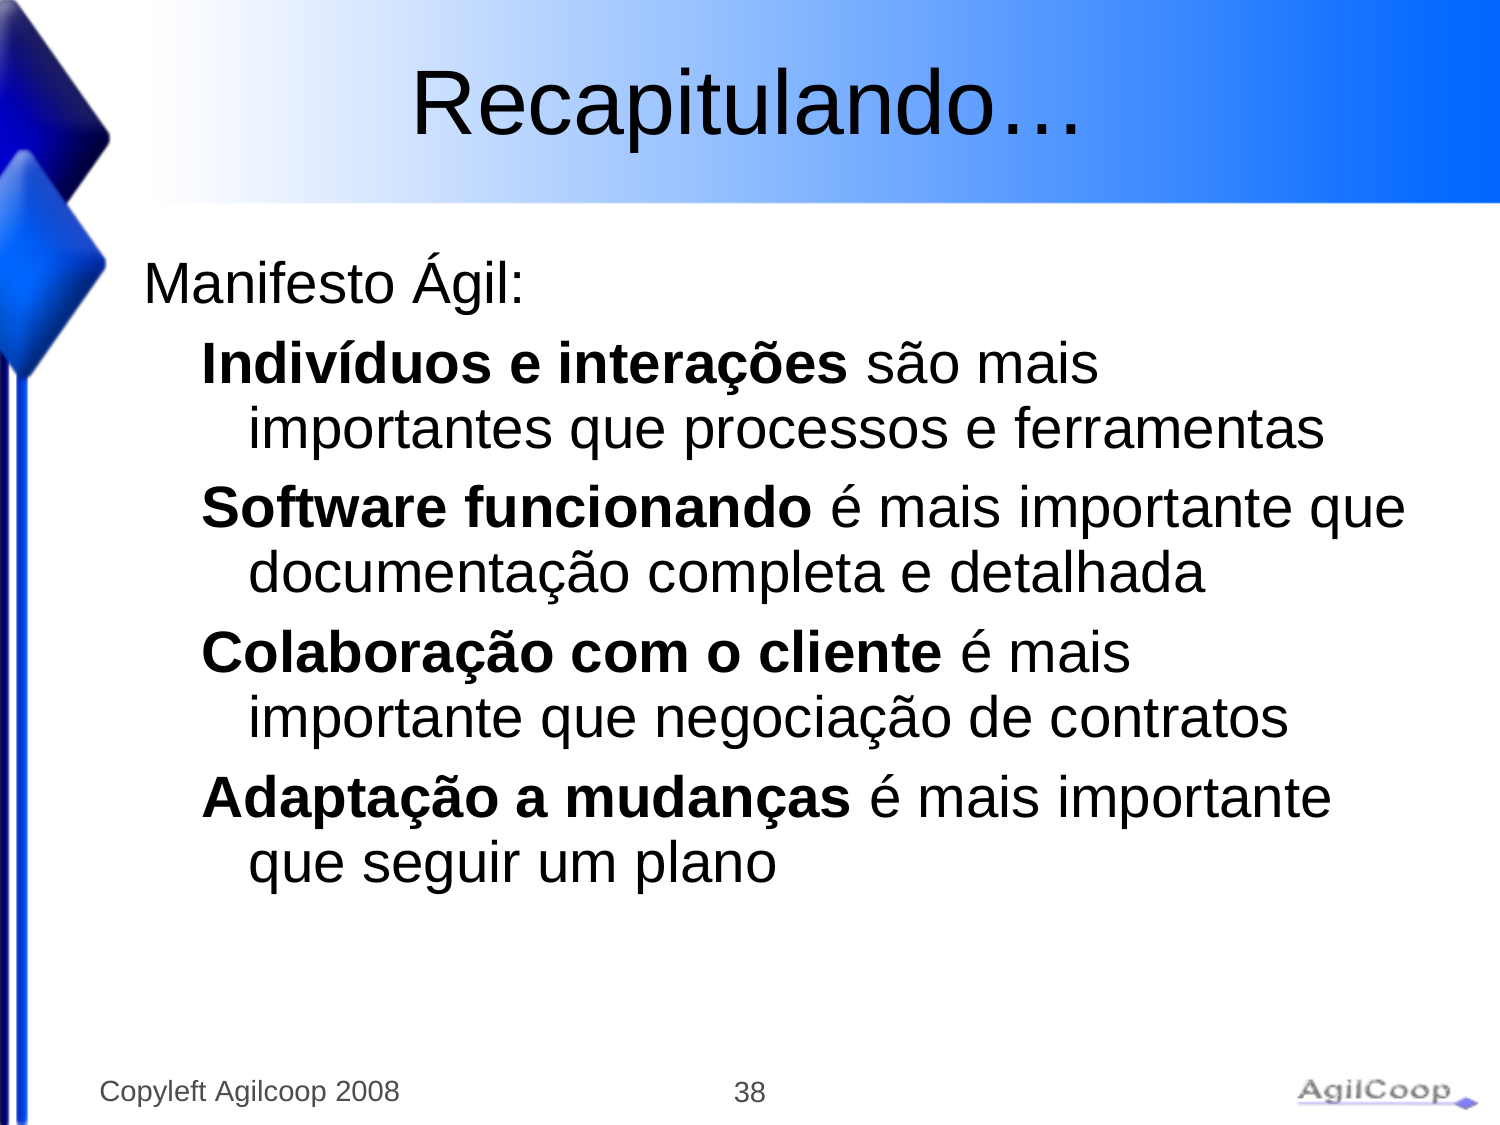

# Recapitulando…
 Manifesto Ágil:
Indivíduos e interações são mais importantes que processos e ferramentas
Software funcionando é mais importante que documentação completa e detalhada
Colaboração com o cliente é mais importante que negociação de contratos
Adaptação a mudanças é mais importante que seguir um plano
38